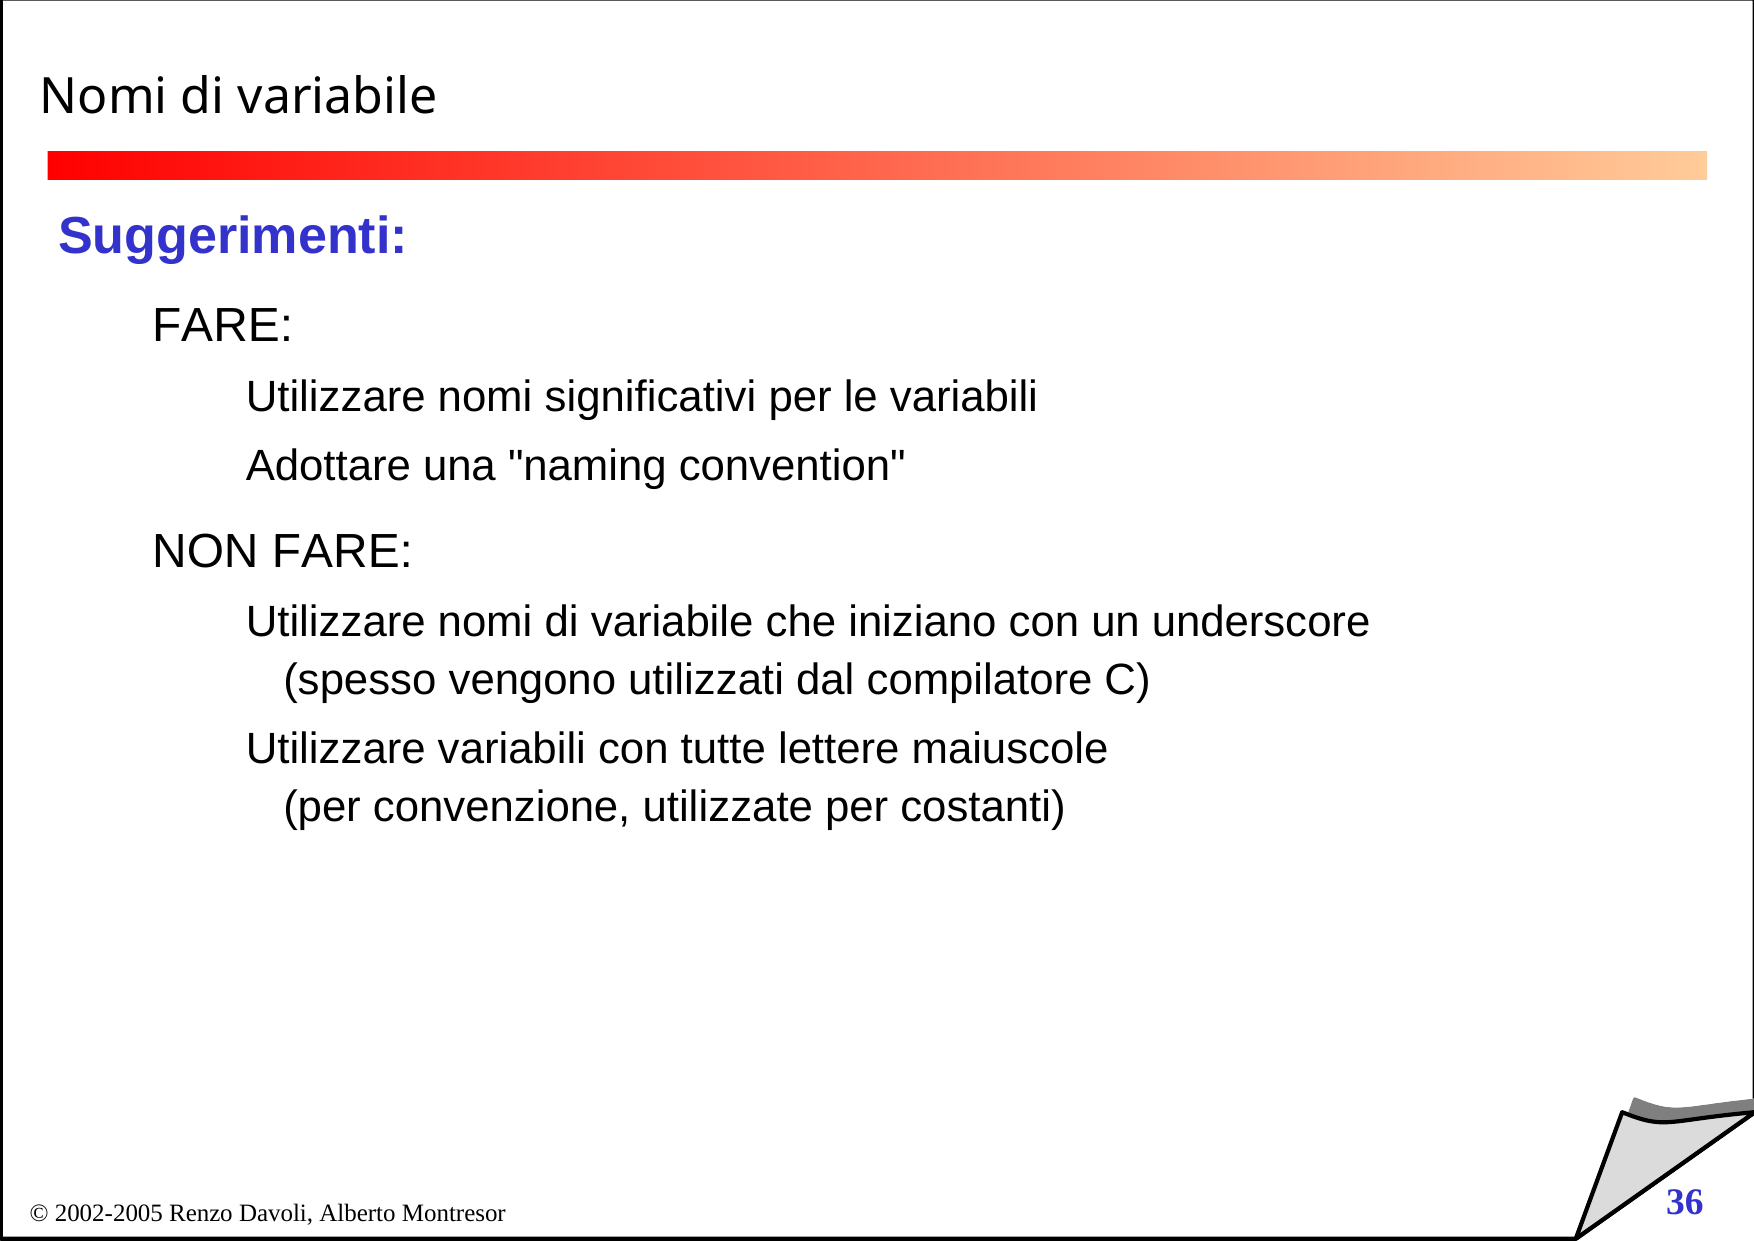

# Nomi di variabile
Suggerimenti:
FARE:
Utilizzare nomi significativi per le variabili
Adottare una "naming convention"
NON FARE:
Utilizzare nomi di variabile che iniziano con un underscore
(spesso vengono utilizzati dal compilatore C)
Utilizzare variabili con tutte lettere maiuscole
(per convenzione, utilizzate per costanti)